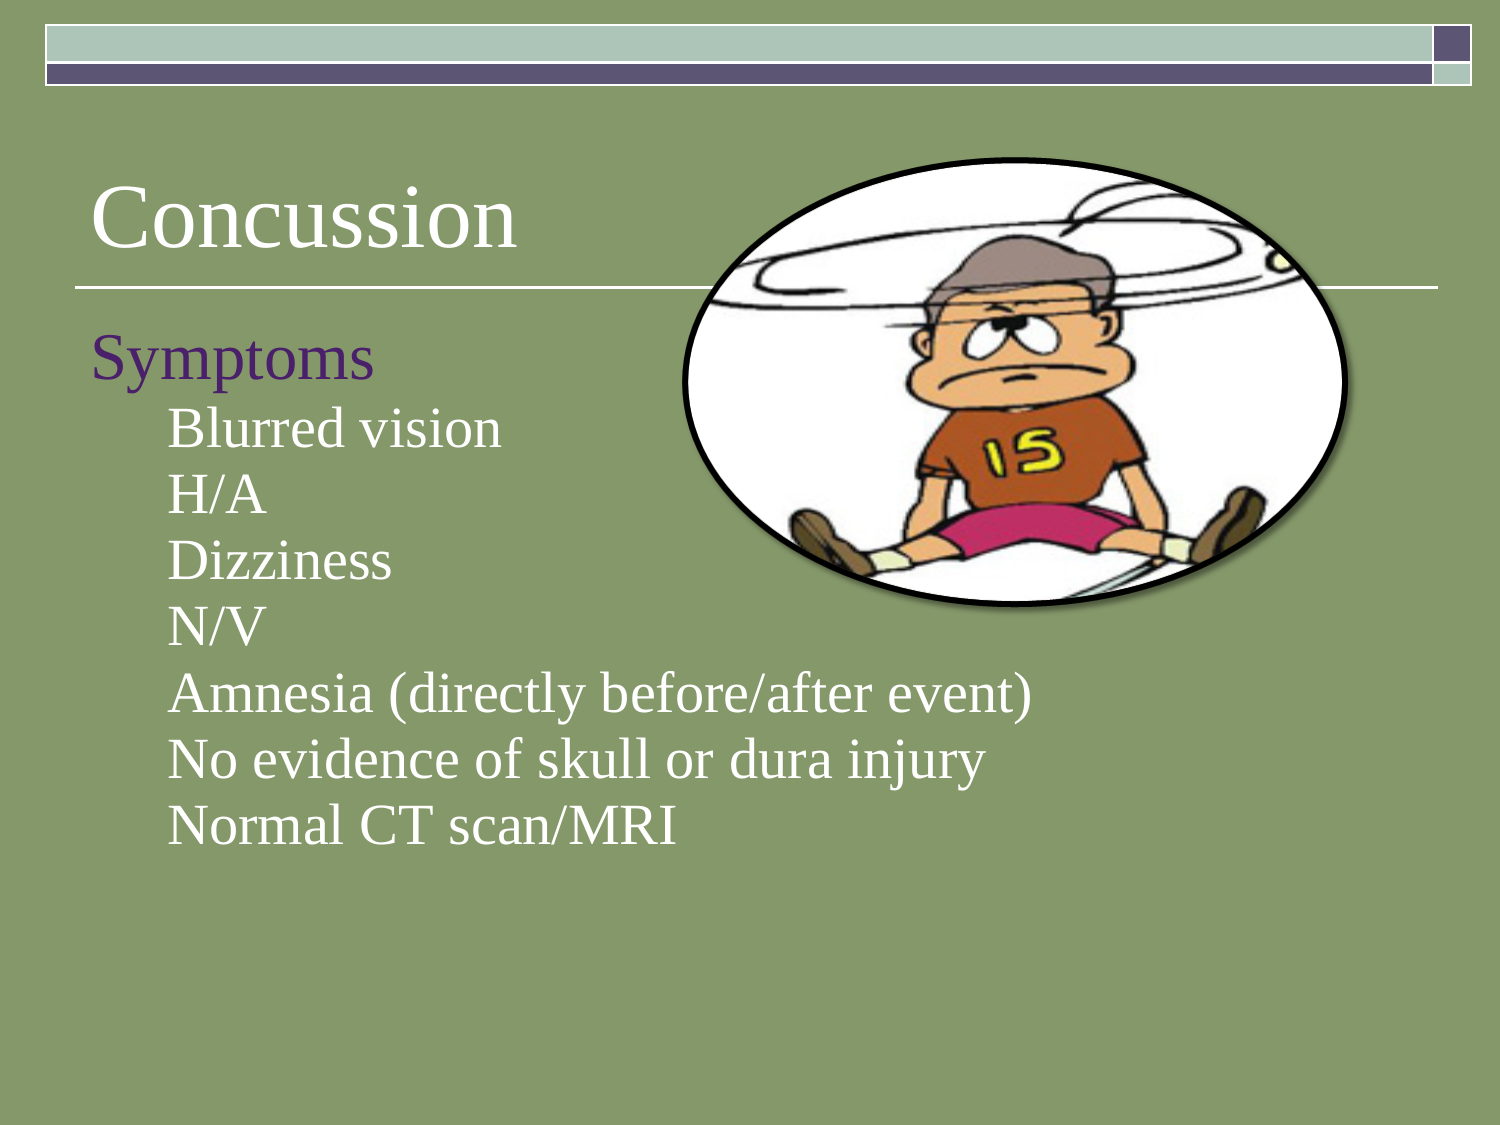

# Concussion
Symptoms
Blurred vision
H/A
Dizziness
N/V
Amnesia (directly before/after event)
No evidence of skull or dura injury
Normal CT scan/MRI